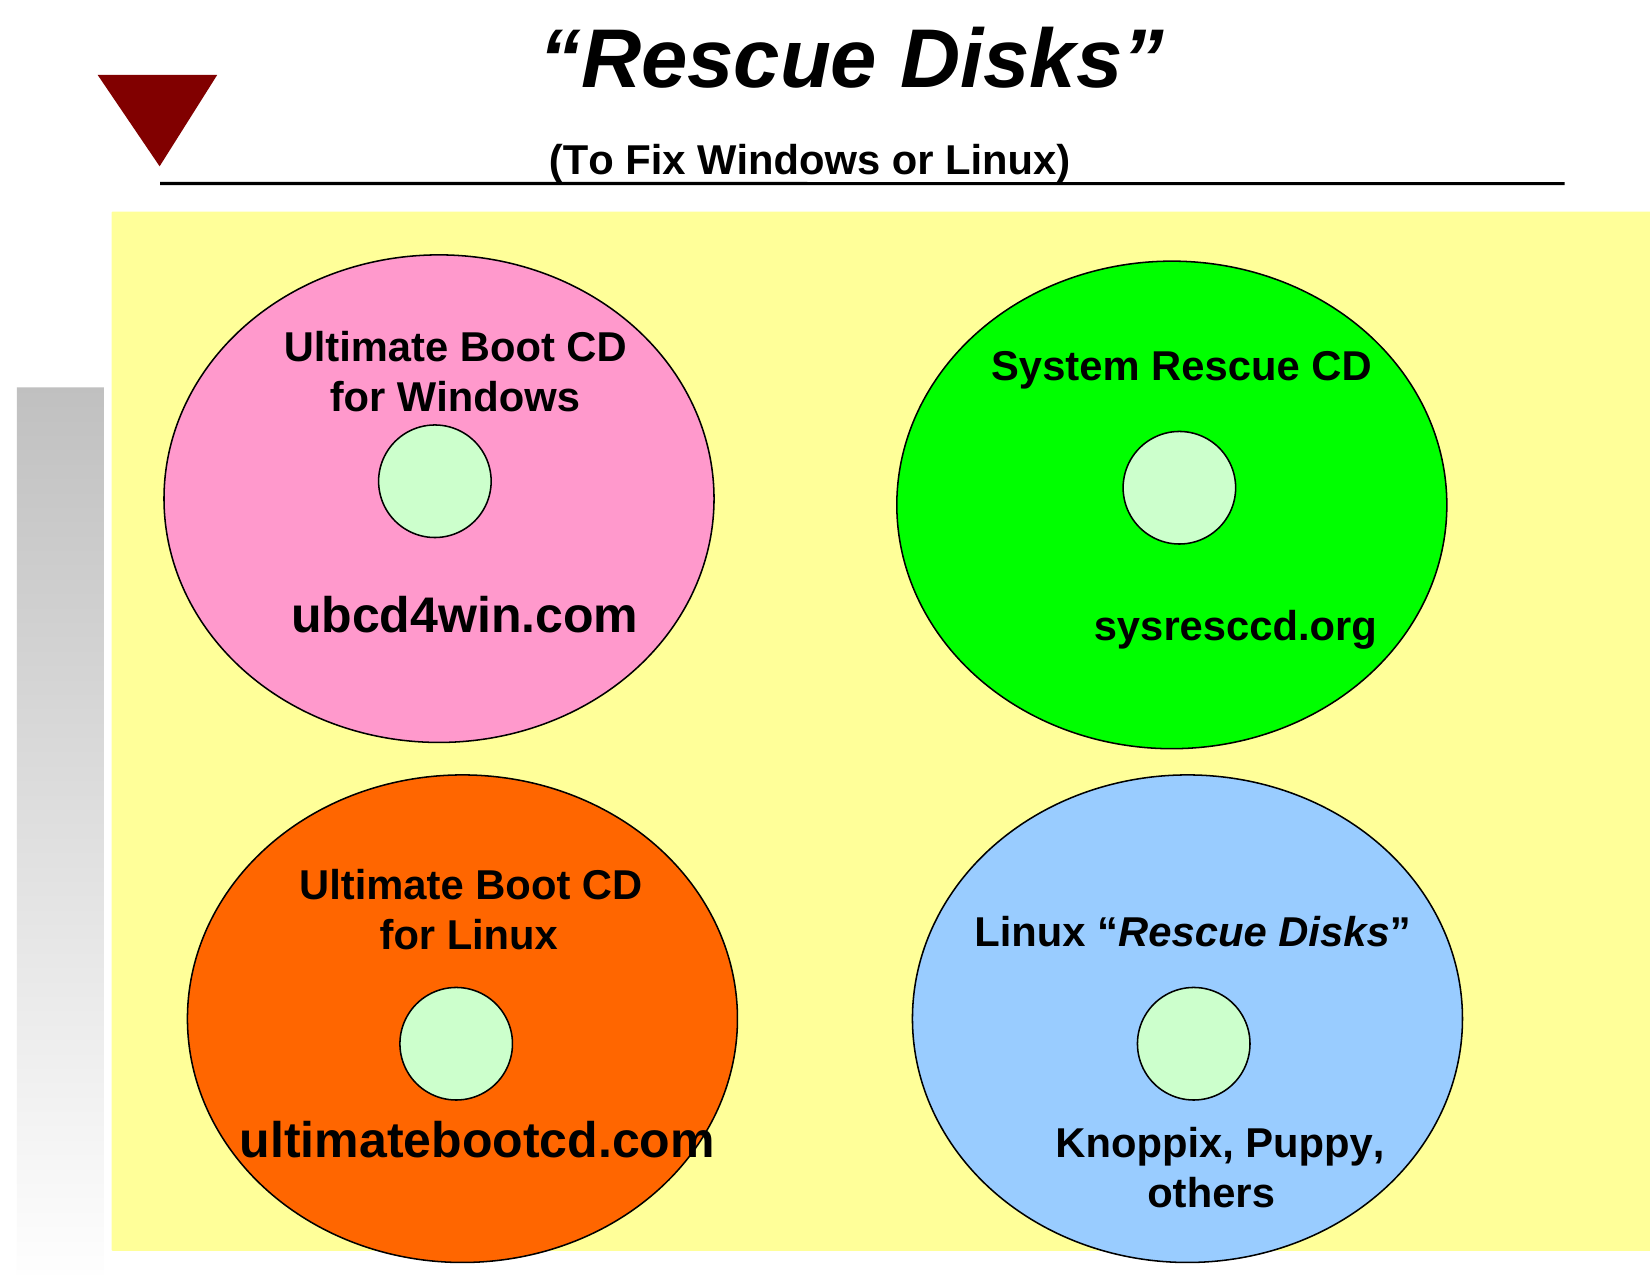

“Rescue Disks”
 (To Fix Windows or Linux)
 Ultimate Boot CD
 for Windows
 System Rescue CD
ubcd4win.com
 sysresccd.org
 Ultimate Boot CD
 for Linux
 Linux “Rescue Disks”
ultimatebootcd.com
Knoppix, Puppy,
 others